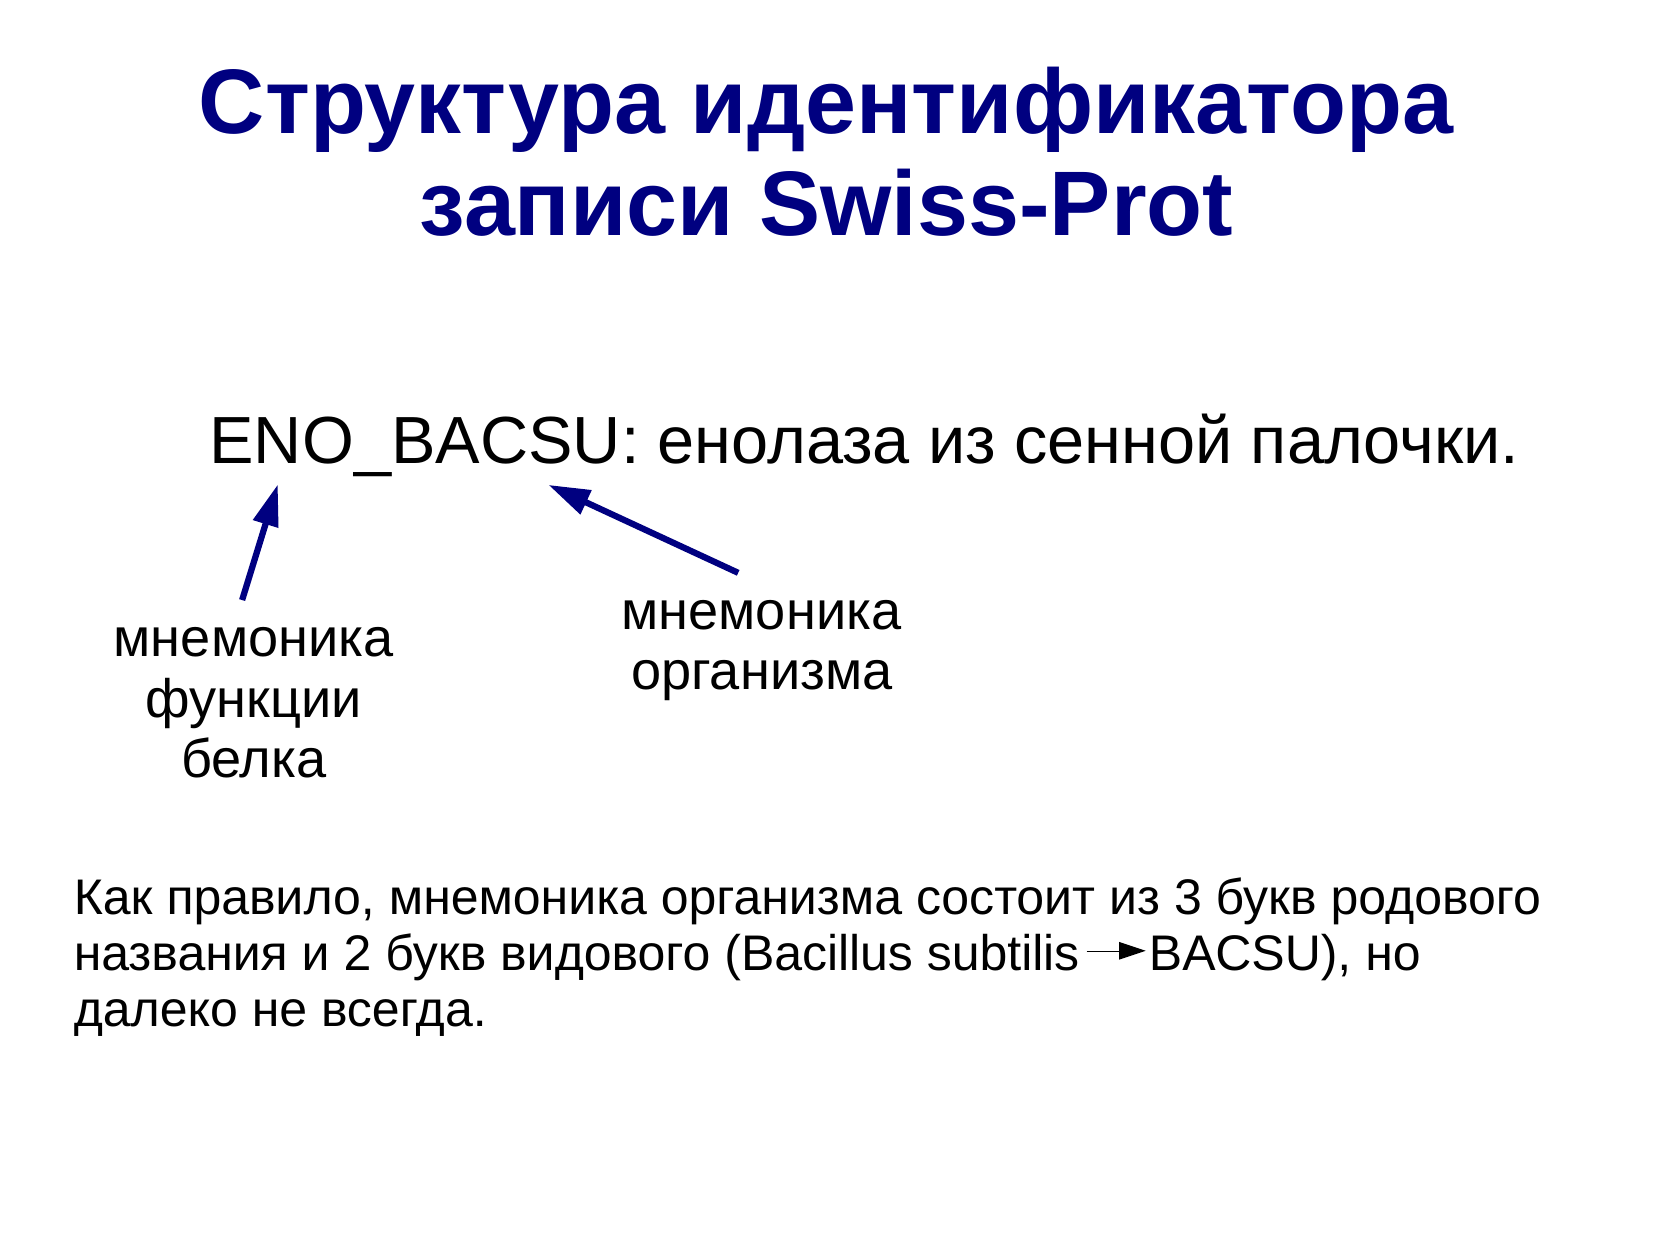

# Структура идентификатора записи Swiss-Prot
ENO_BACSU: енолаза из сенной палочки.
мнемоника организма
мнемоника функции белка
Как правило, мнемоника организма состоит из 3 букв родового названия и 2 букв видового (Bacillus subtilis BACSU), но далеко не всегда.